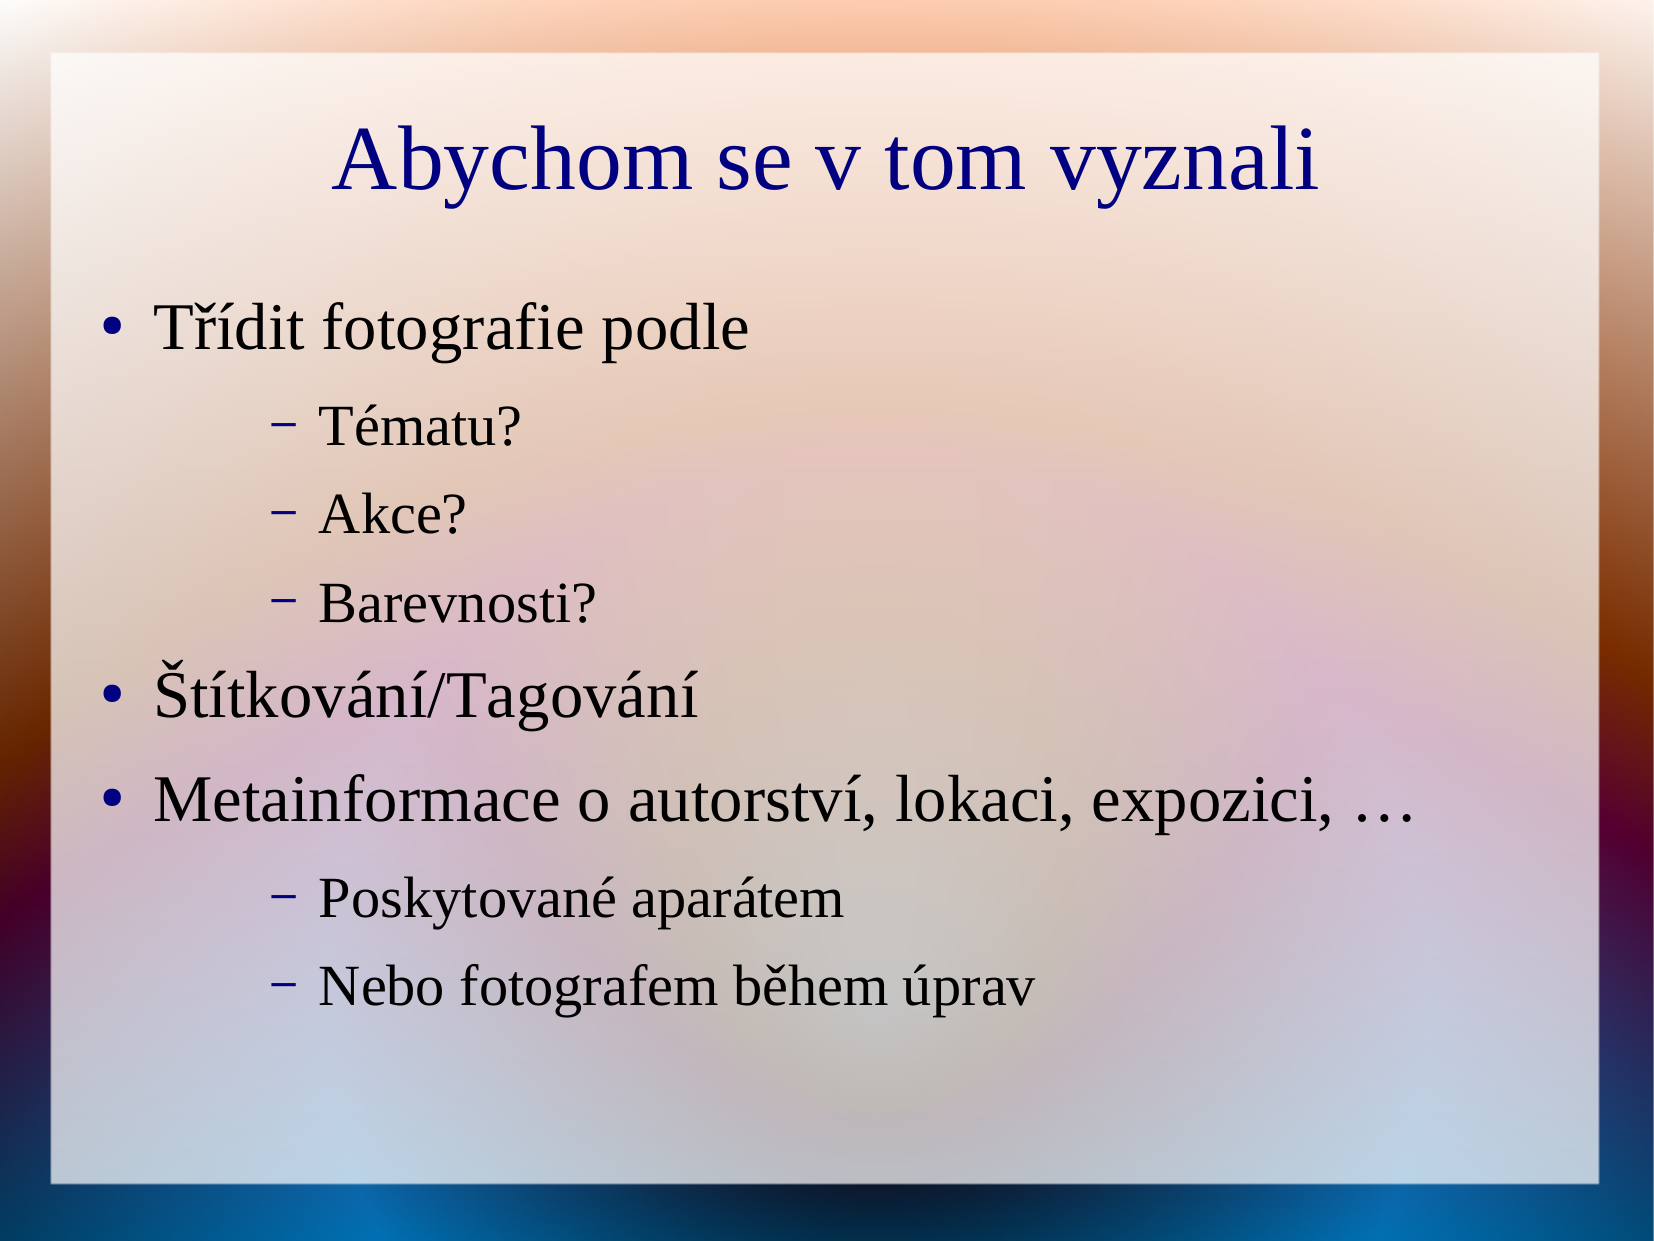

# Abychom se v tom vyznali
Třídit fotografie podle
Tématu?
Akce?
Barevnosti?
Štítkování/Tagování
Metainformace o autorství, lokaci, expozici, …
Poskytované aparátem
Nebo fotografem během úprav